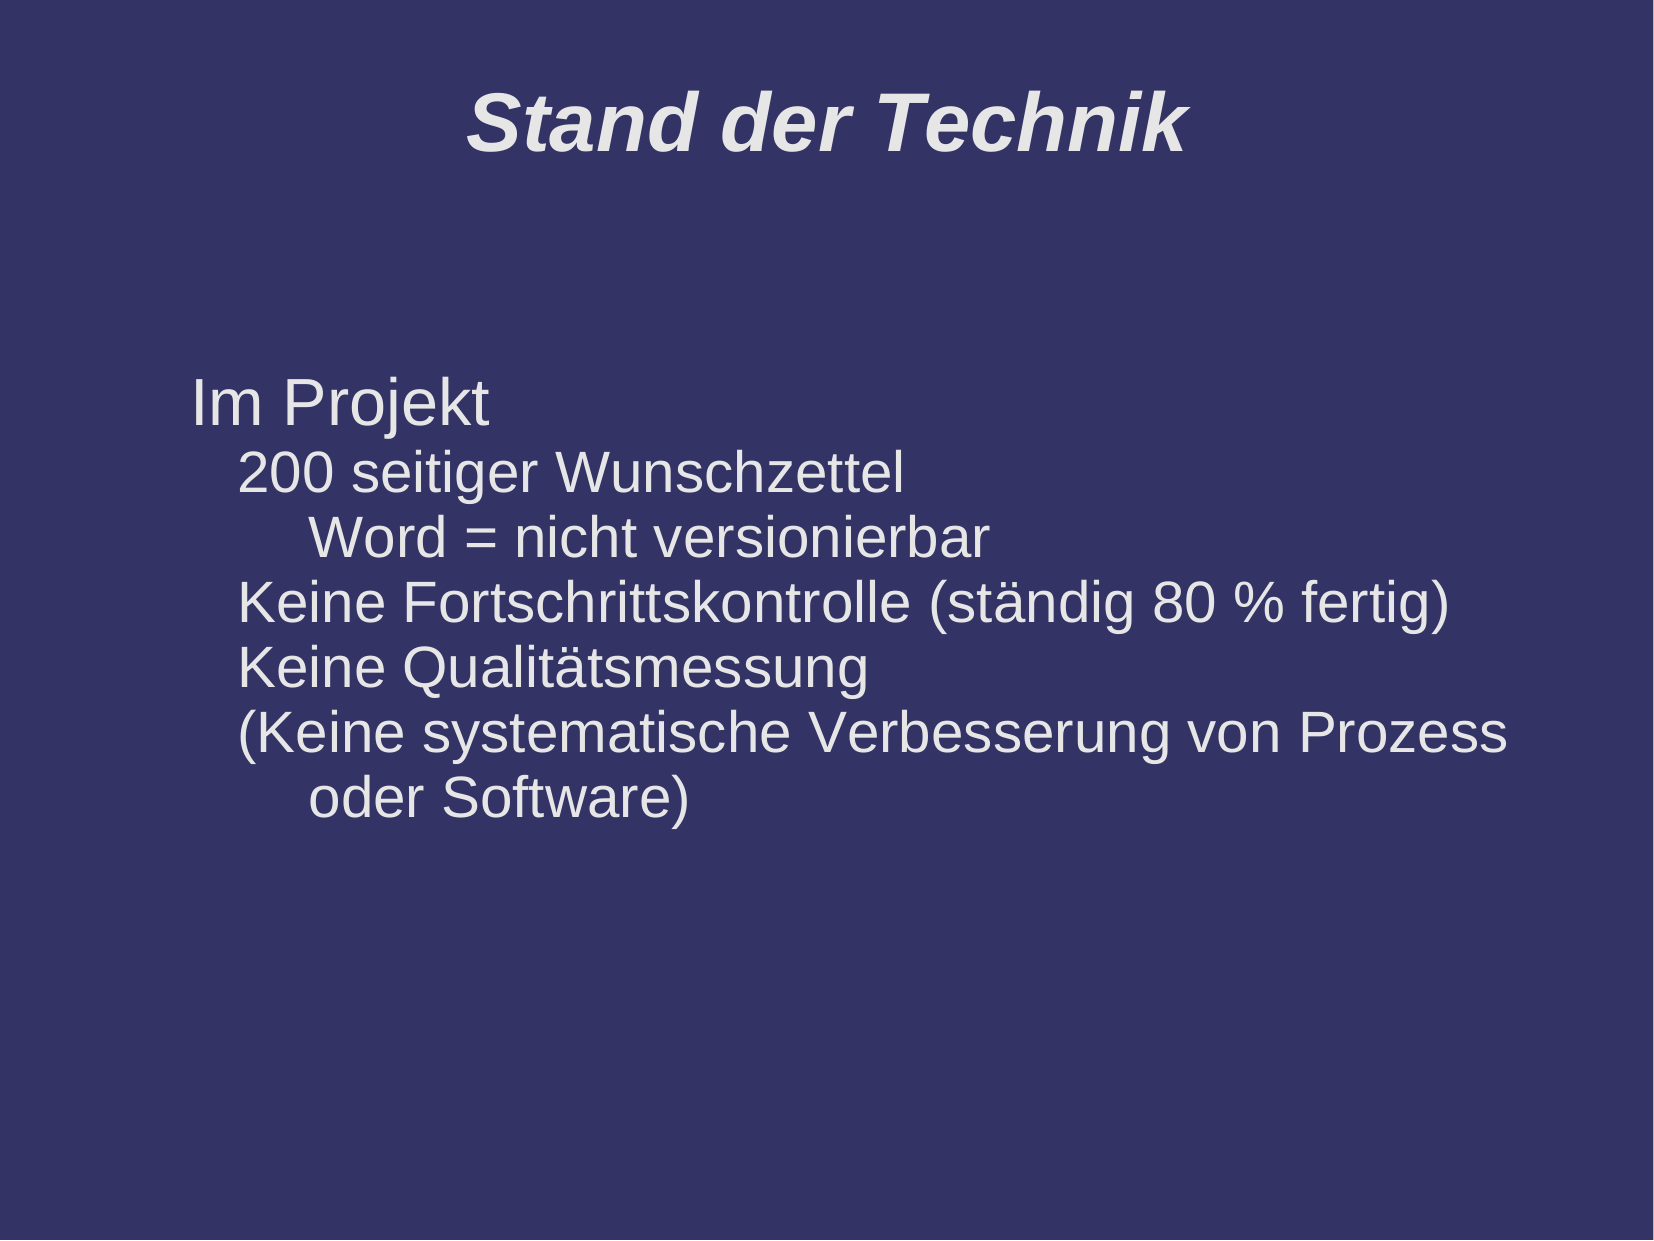

# Stand der Technik
Im Projekt
200 seitiger Wunschzettel
Word = nicht versionierbar
Keine Fortschrittskontrolle (ständig 80 % fertig)
Keine Qualitätsmessung
(Keine systematische Verbesserung von Prozess oder Software)